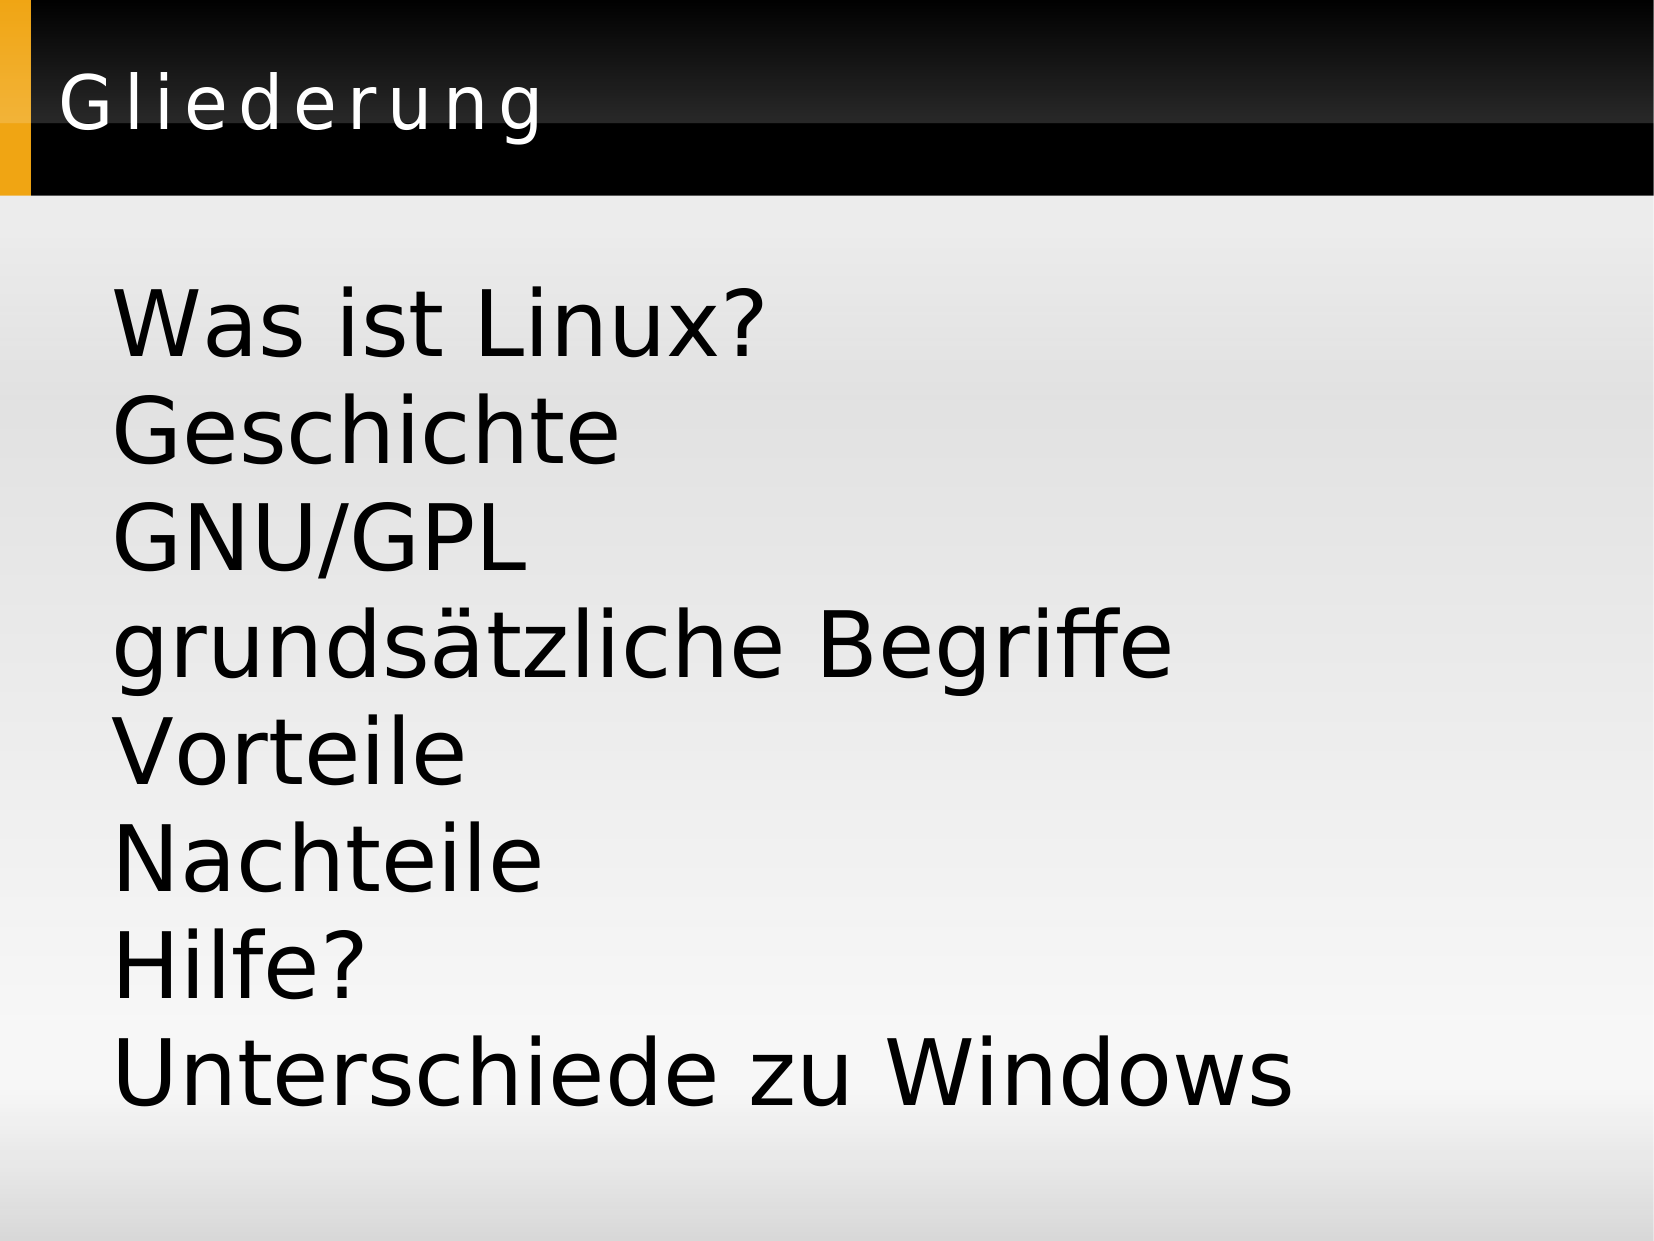

# Gliederung
 Was ist Linux?
 Geschichte
 GNU/GPL
 grundsätzliche Begriffe
 Vorteile
 Nachteile
 Hilfe?
 Unterschiede zu Windows